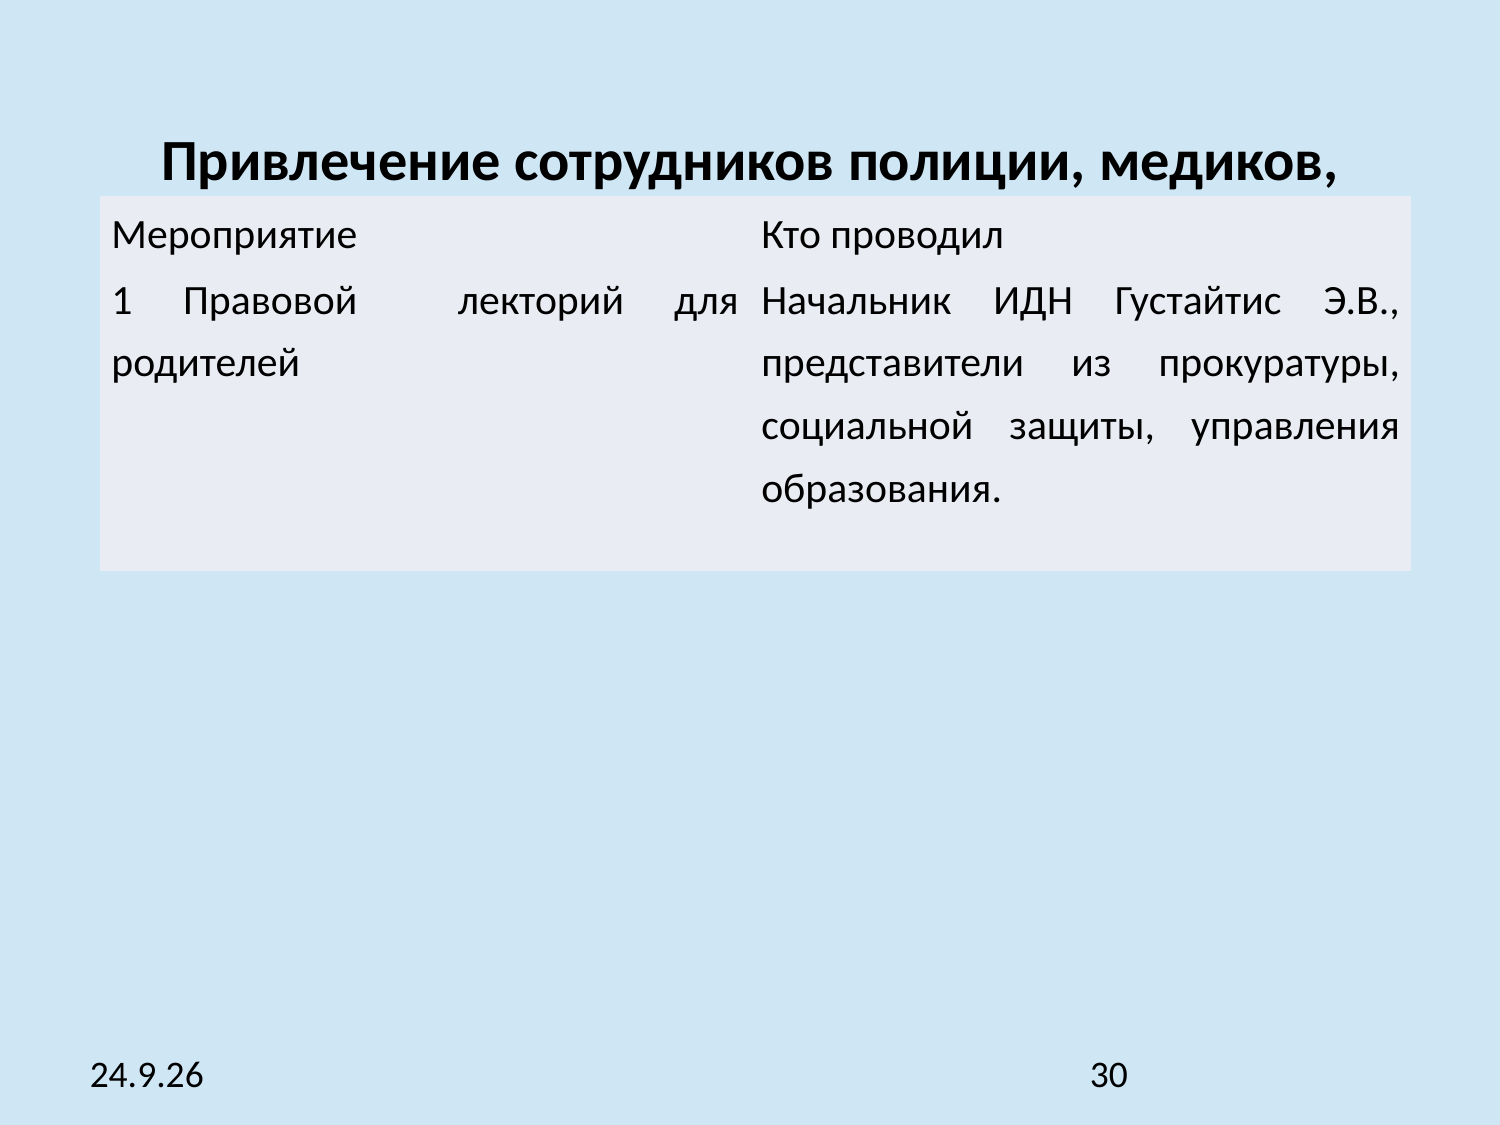

# Привлечение сотрудников полиции, медиков, иных ведомств
| Мероприятие | Кто проводил |
| --- | --- |
| 1 Правовой лекторий для родителей | Начальник ИДН Густайтис Э.В., представители из прокуратуры, социальной защиты, управления образования. |